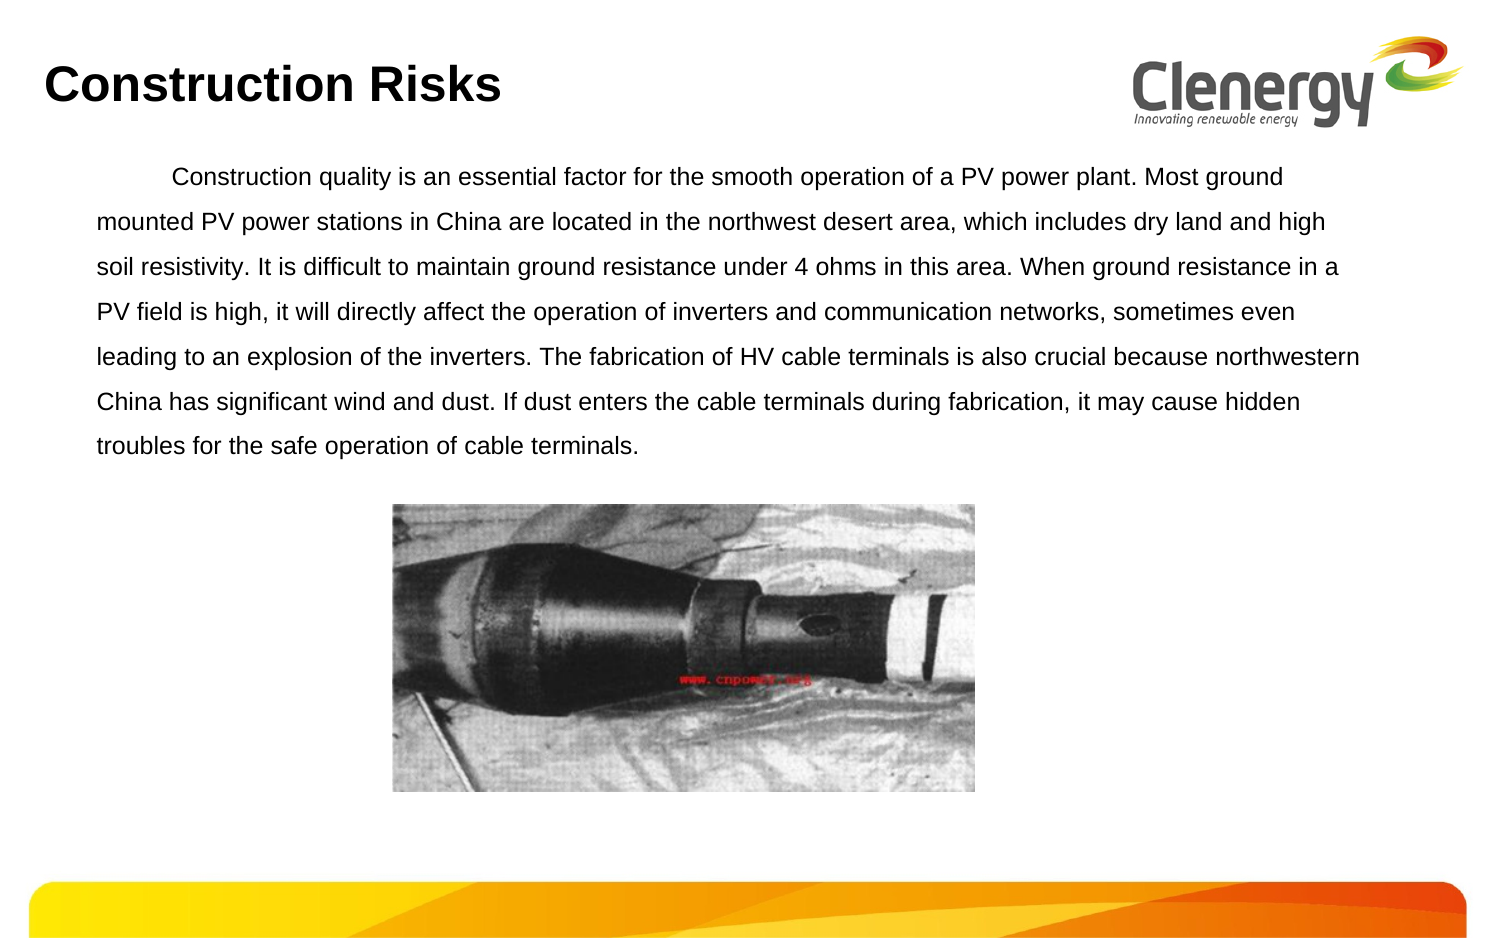

Construction Risks
Construction quality is an essential factor for the smooth operation of a PV power plant. Most ground mounted PV power stations in China are located in the northwest desert area, which includes dry land and high soil resistivity. It is difficult to maintain ground resistance under 4 ohms in this area. When ground resistance in a PV field is high, it will directly affect the operation of inverters and communication networks, sometimes even leading to an explosion of the inverters. The fabrication of HV cable terminals is also crucial because northwestern China has significant wind and dust. If dust enters the cable terminals during fabrication, it may cause hidden troubles for the safe operation of cable terminals.